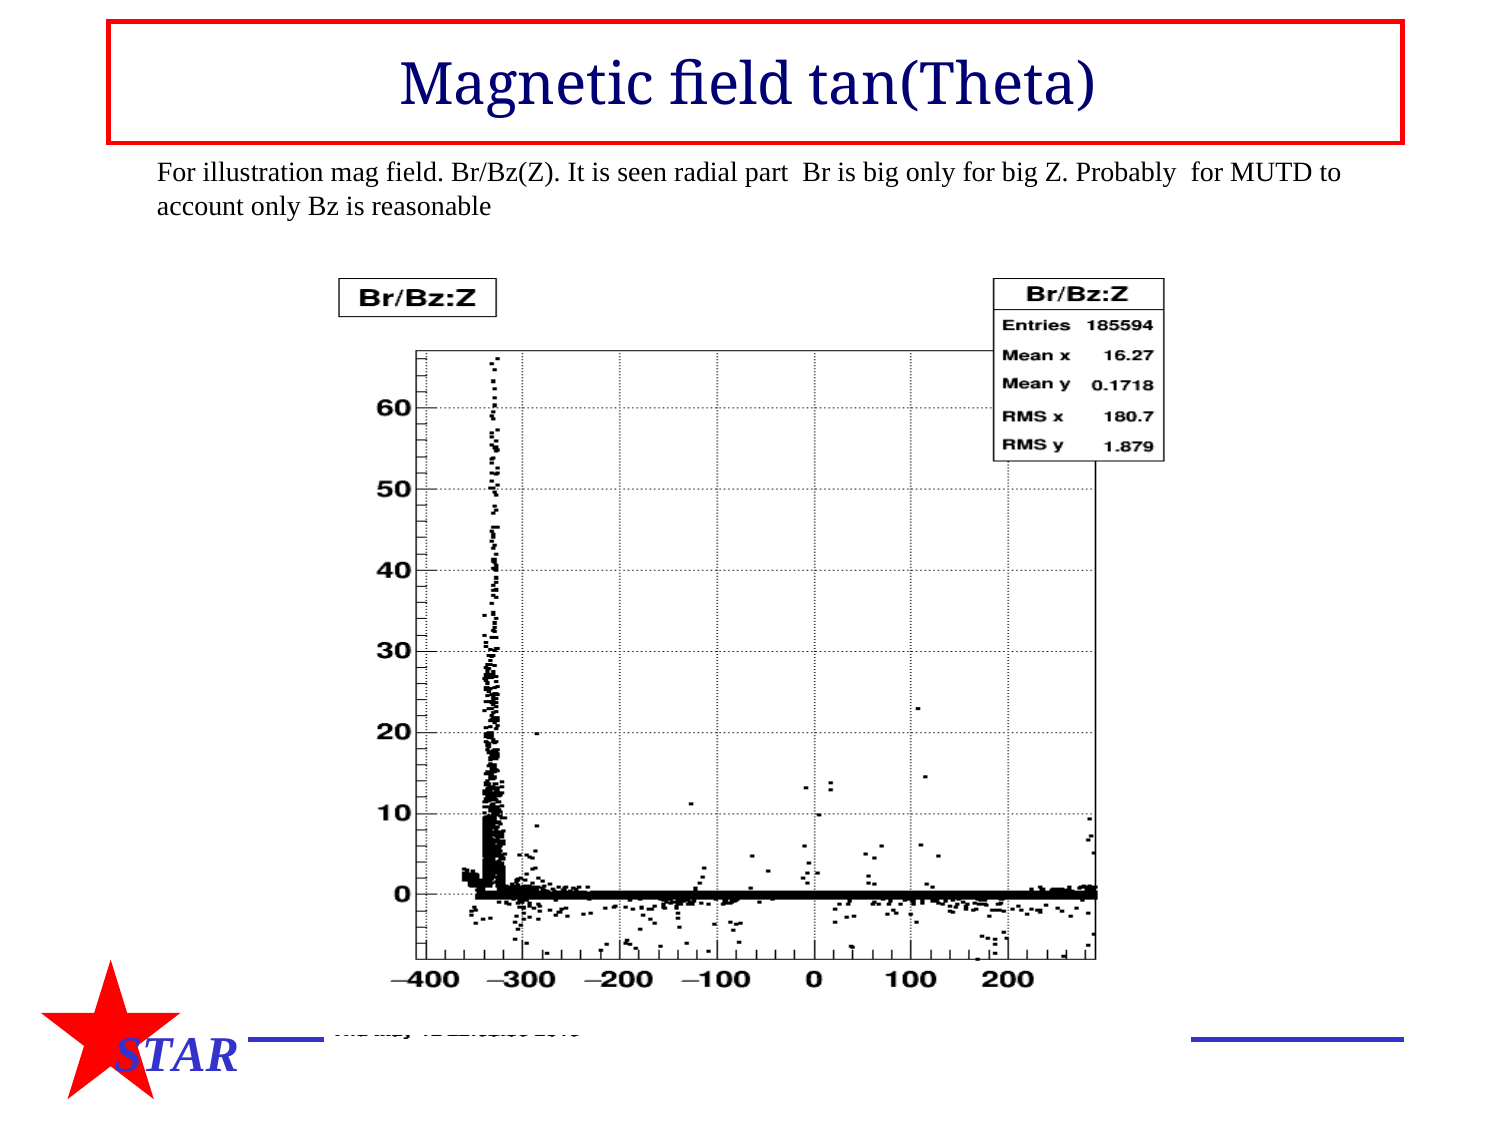

# Magnetic field tan(Theta)
For illustration mag field. Br/Bz(Z). It is seen radial part Br is big only for big Z. Probably for MUTD to account only Bz is reasonable